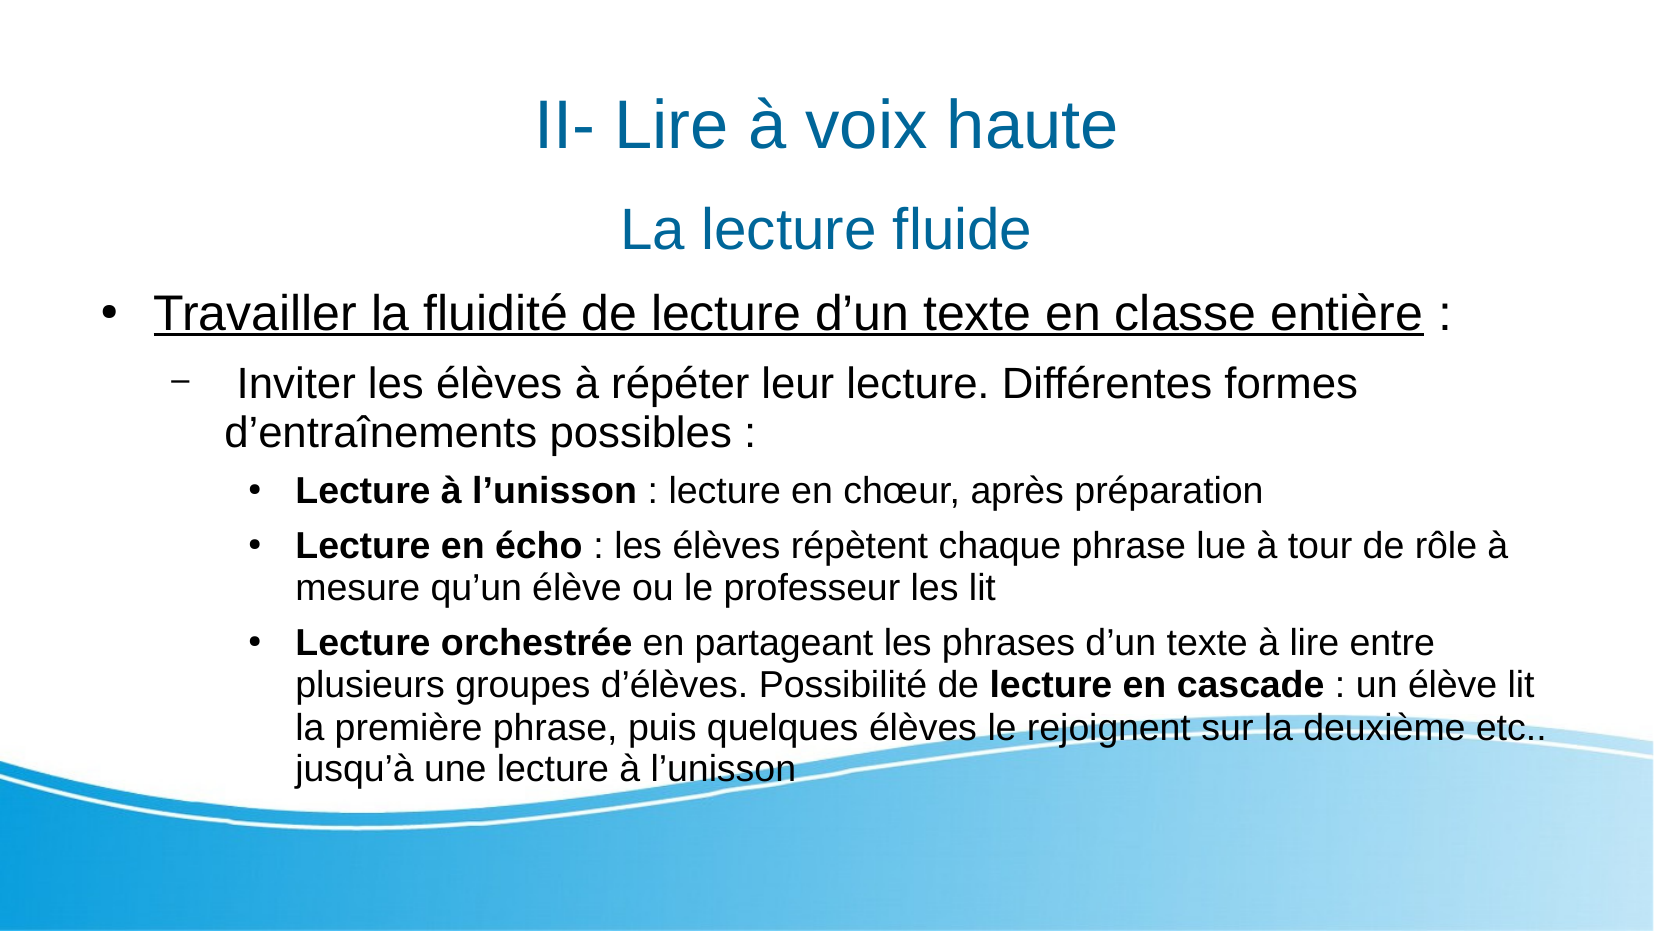

# II- Lire à voix haute
La lecture fluide
Travailler la fluidité de lecture d’un texte en classe entière :
 Inviter les élèves à répéter leur lecture. Différentes formes d’entraînements possibles :
Lecture à l’unisson : lecture en chœur, après préparation
Lecture en écho : les élèves répètent chaque phrase lue à tour de rôle à mesure qu’un élève ou le professeur les lit
Lecture orchestrée en partageant les phrases d’un texte à lire entre plusieurs groupes d’élèves. Possibilité de lecture en cascade : un élève lit la première phrase, puis quelques élèves le rejoignent sur la deuxième etc.. jusqu’à une lecture à l’unisson